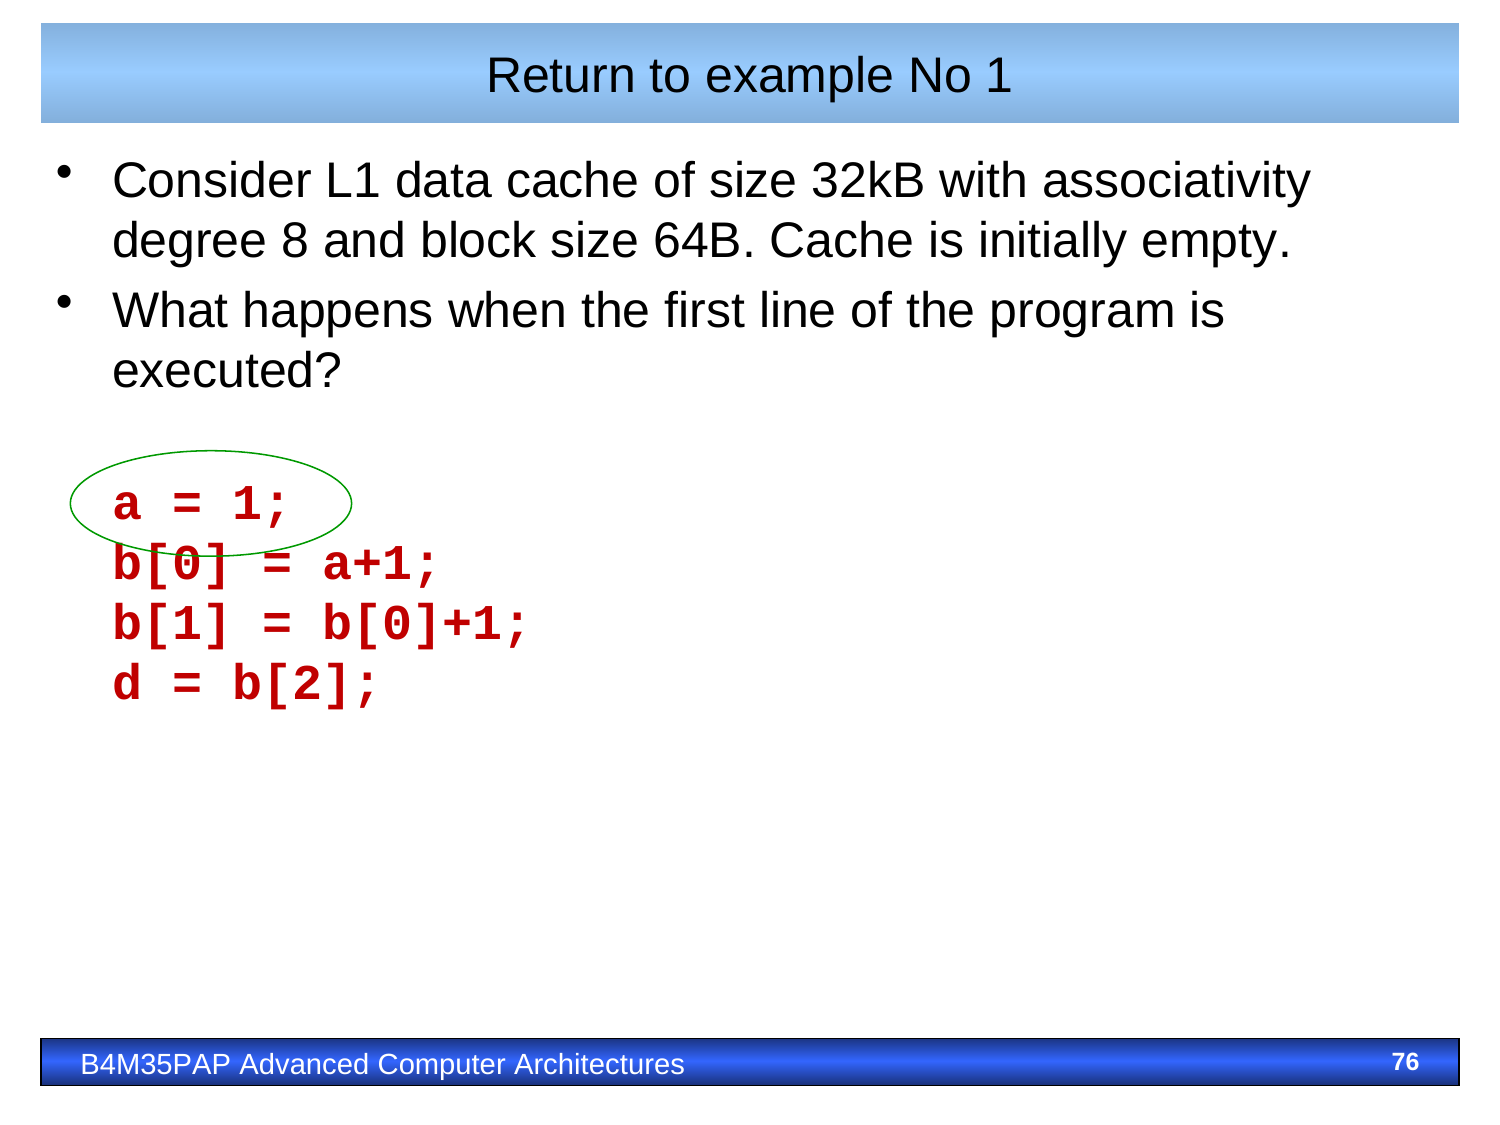

# Return to example No 1
Consider L1 data cache of size 32kB with associativity degree 8 and block size 64B. Cache is initially empty.
What happens when the first line of the program is executed?
a = 1;
b[0] = a+1;
b[1] = b[0]+1;
d = b[2];